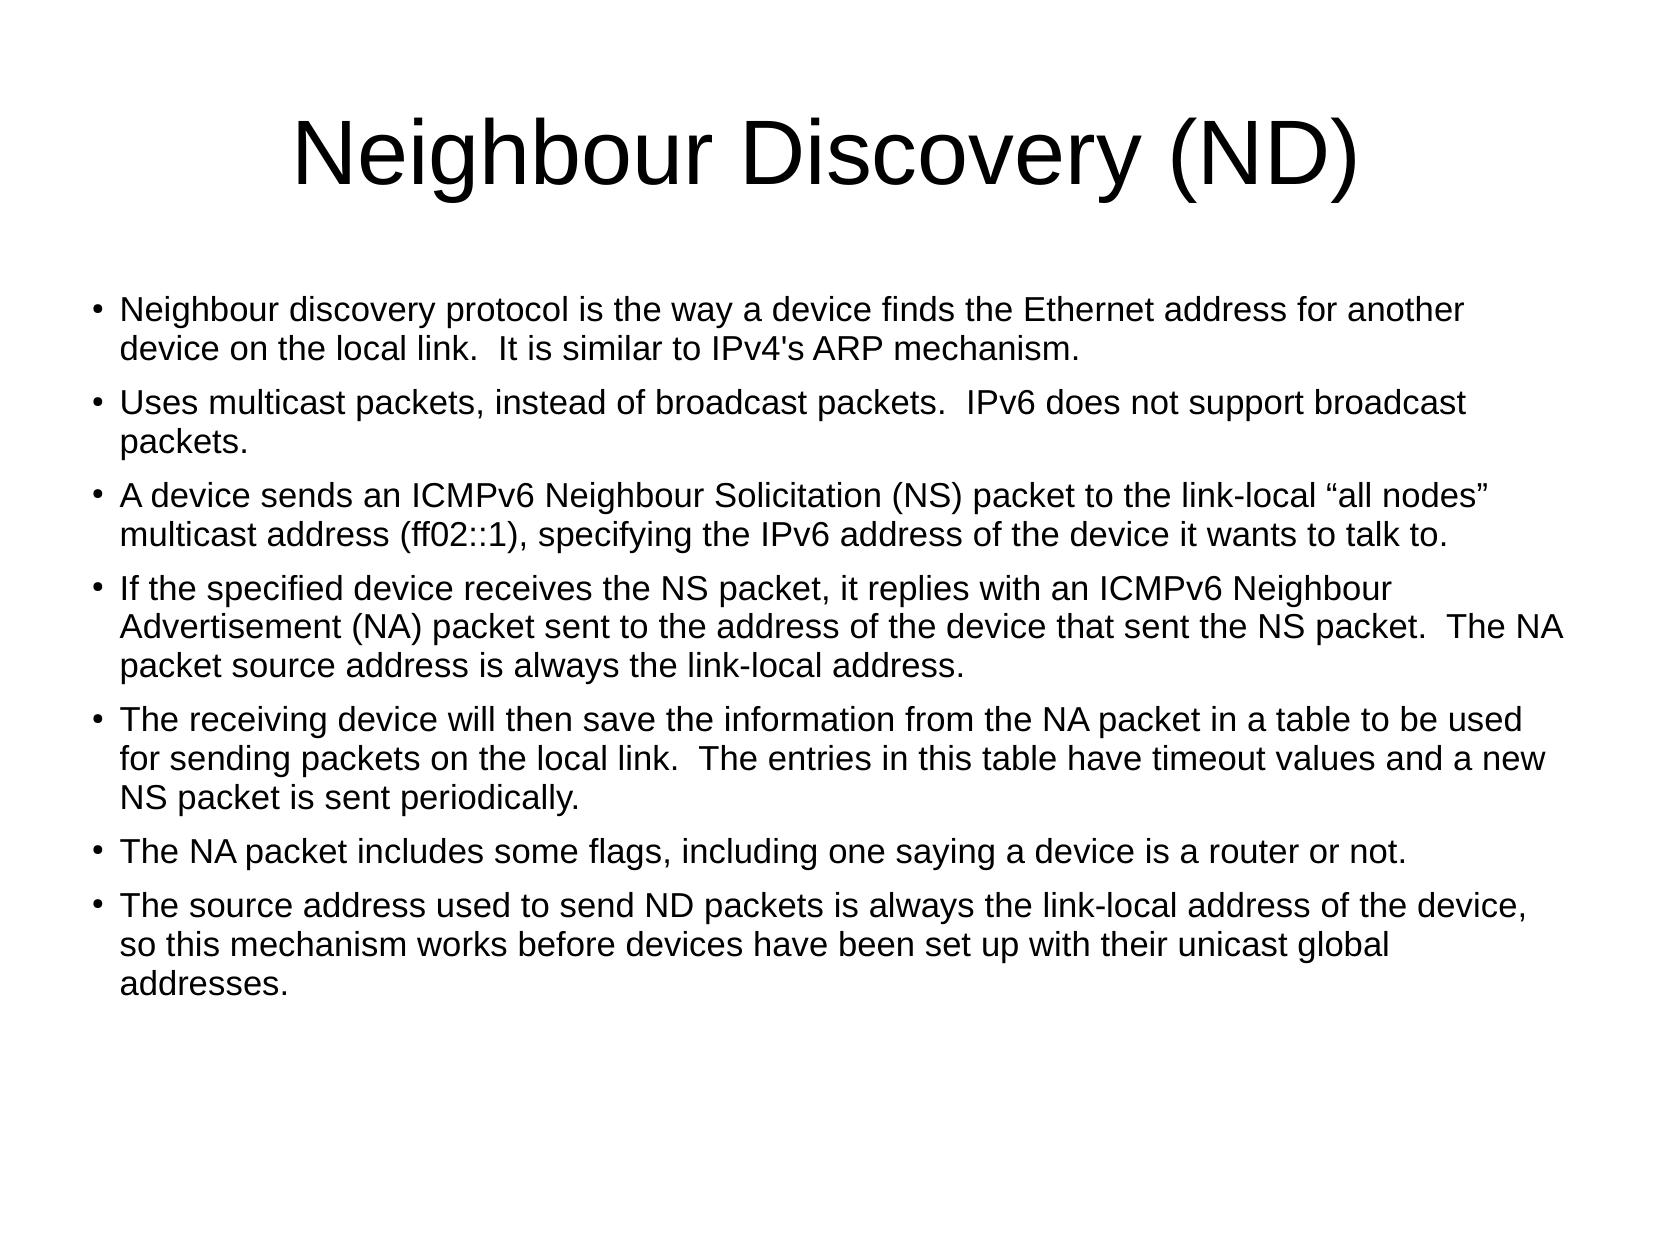

# Neighbour Discovery (ND)
Neighbour discovery protocol is the way a device finds the Ethernet address for another device on the local link. It is similar to IPv4's ARP mechanism.
Uses multicast packets, instead of broadcast packets. IPv6 does not support broadcast packets.
A device sends an ICMPv6 Neighbour Solicitation (NS) packet to the link-local “all nodes” multicast address (ff02::1), specifying the IPv6 address of the device it wants to talk to.
If the specified device receives the NS packet, it replies with an ICMPv6 Neighbour Advertisement (NA) packet sent to the address of the device that sent the NS packet. The NA packet source address is always the link-local address.
The receiving device will then save the information from the NA packet in a table to be used for sending packets on the local link. The entries in this table have timeout values and a new NS packet is sent periodically.
The NA packet includes some flags, including one saying a device is a router or not.
The source address used to send ND packets is always the link-local address of the device, so this mechanism works before devices have been set up with their unicast global addresses.